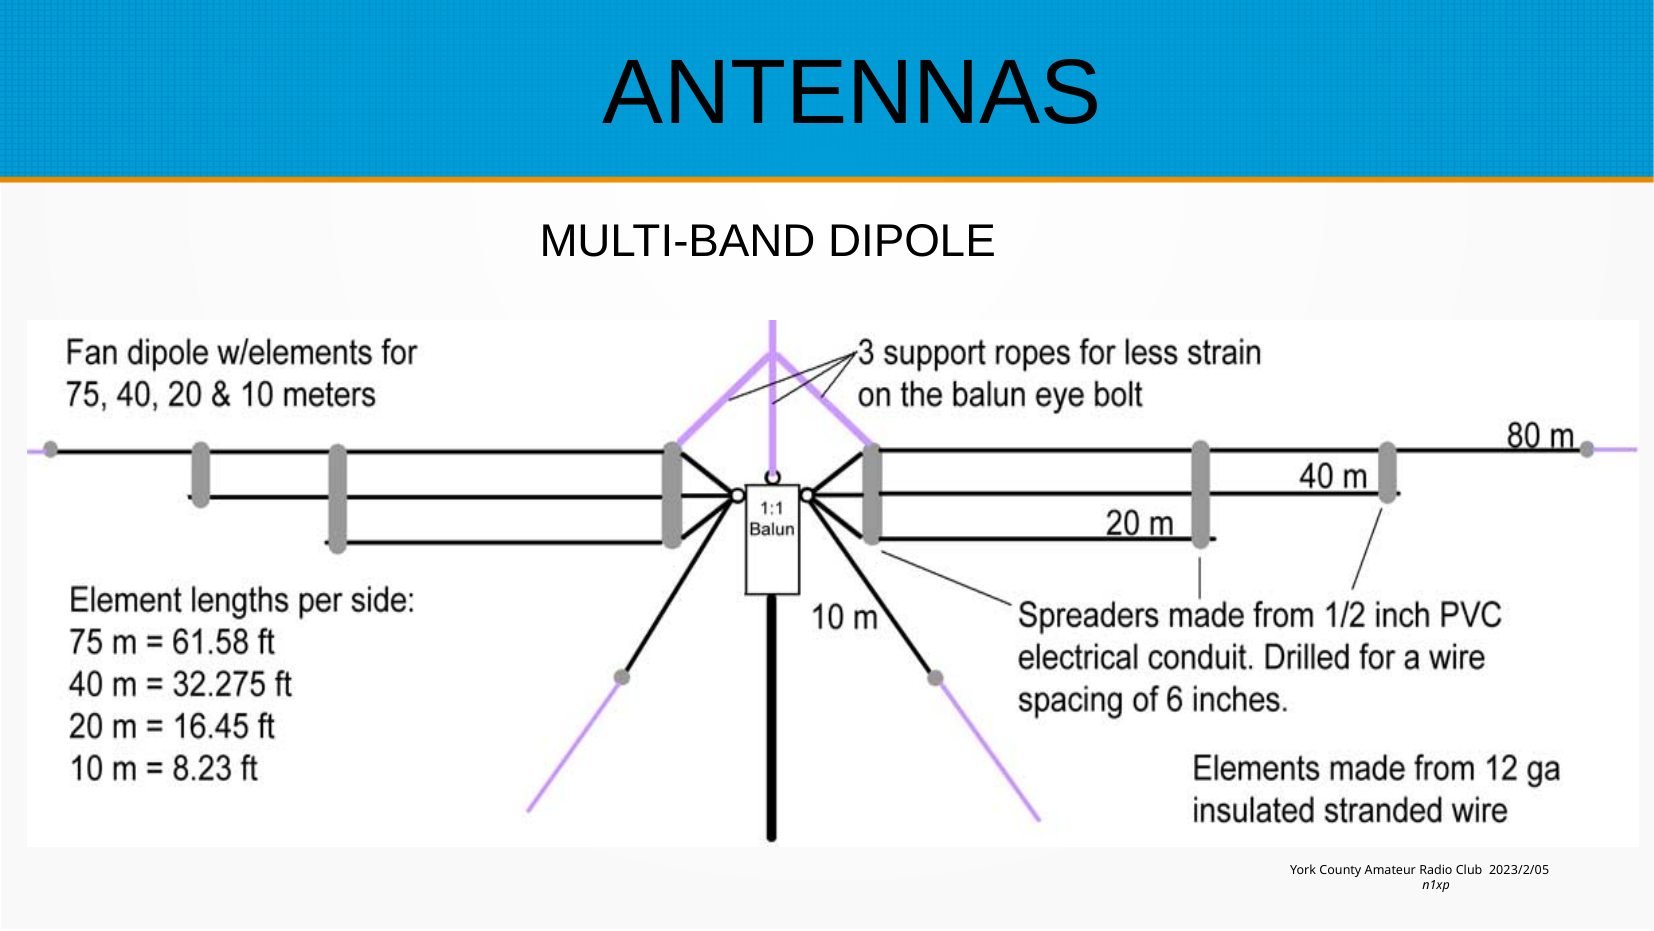

ANTENNAS
MULTI-BAND DIPOLE
York County Amateur Radio Club 2023/2/05
n1xp